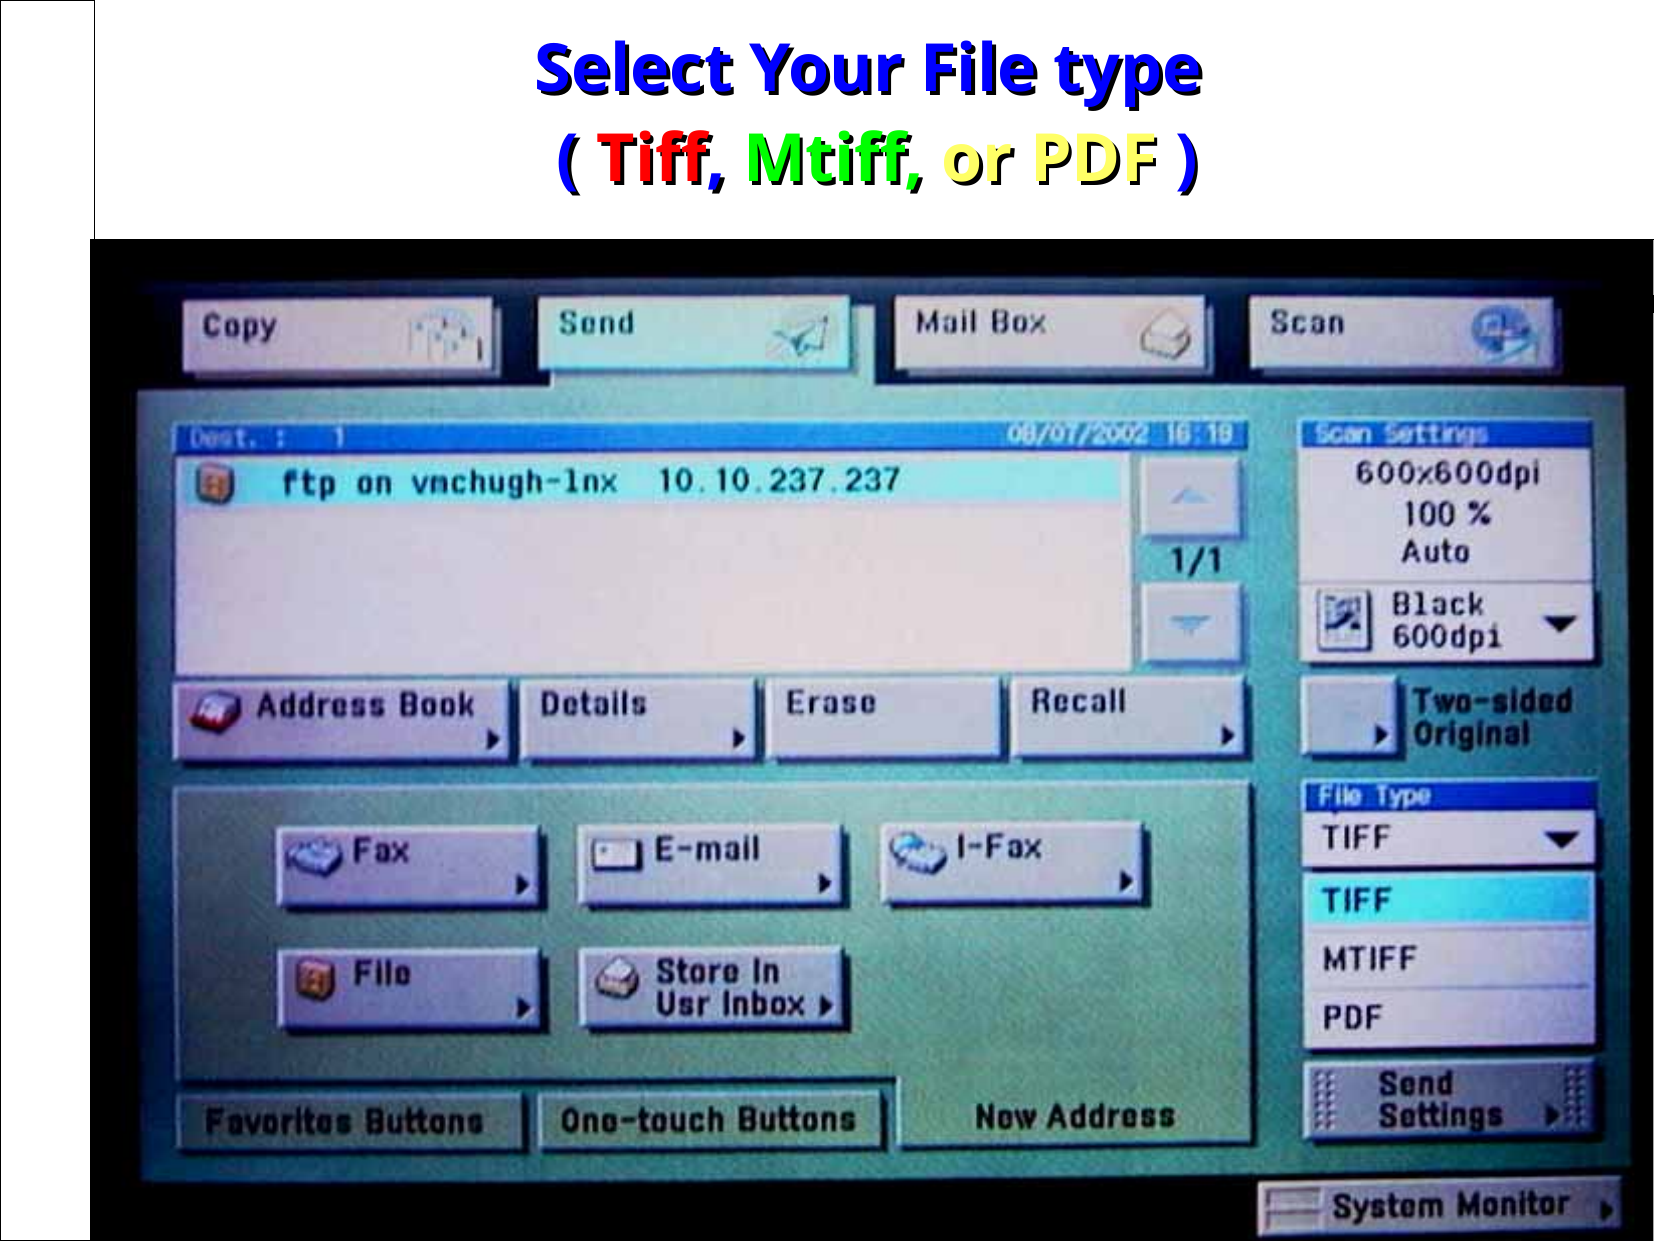

Select Your File type
( Tiff, Mtiff, or PDF )